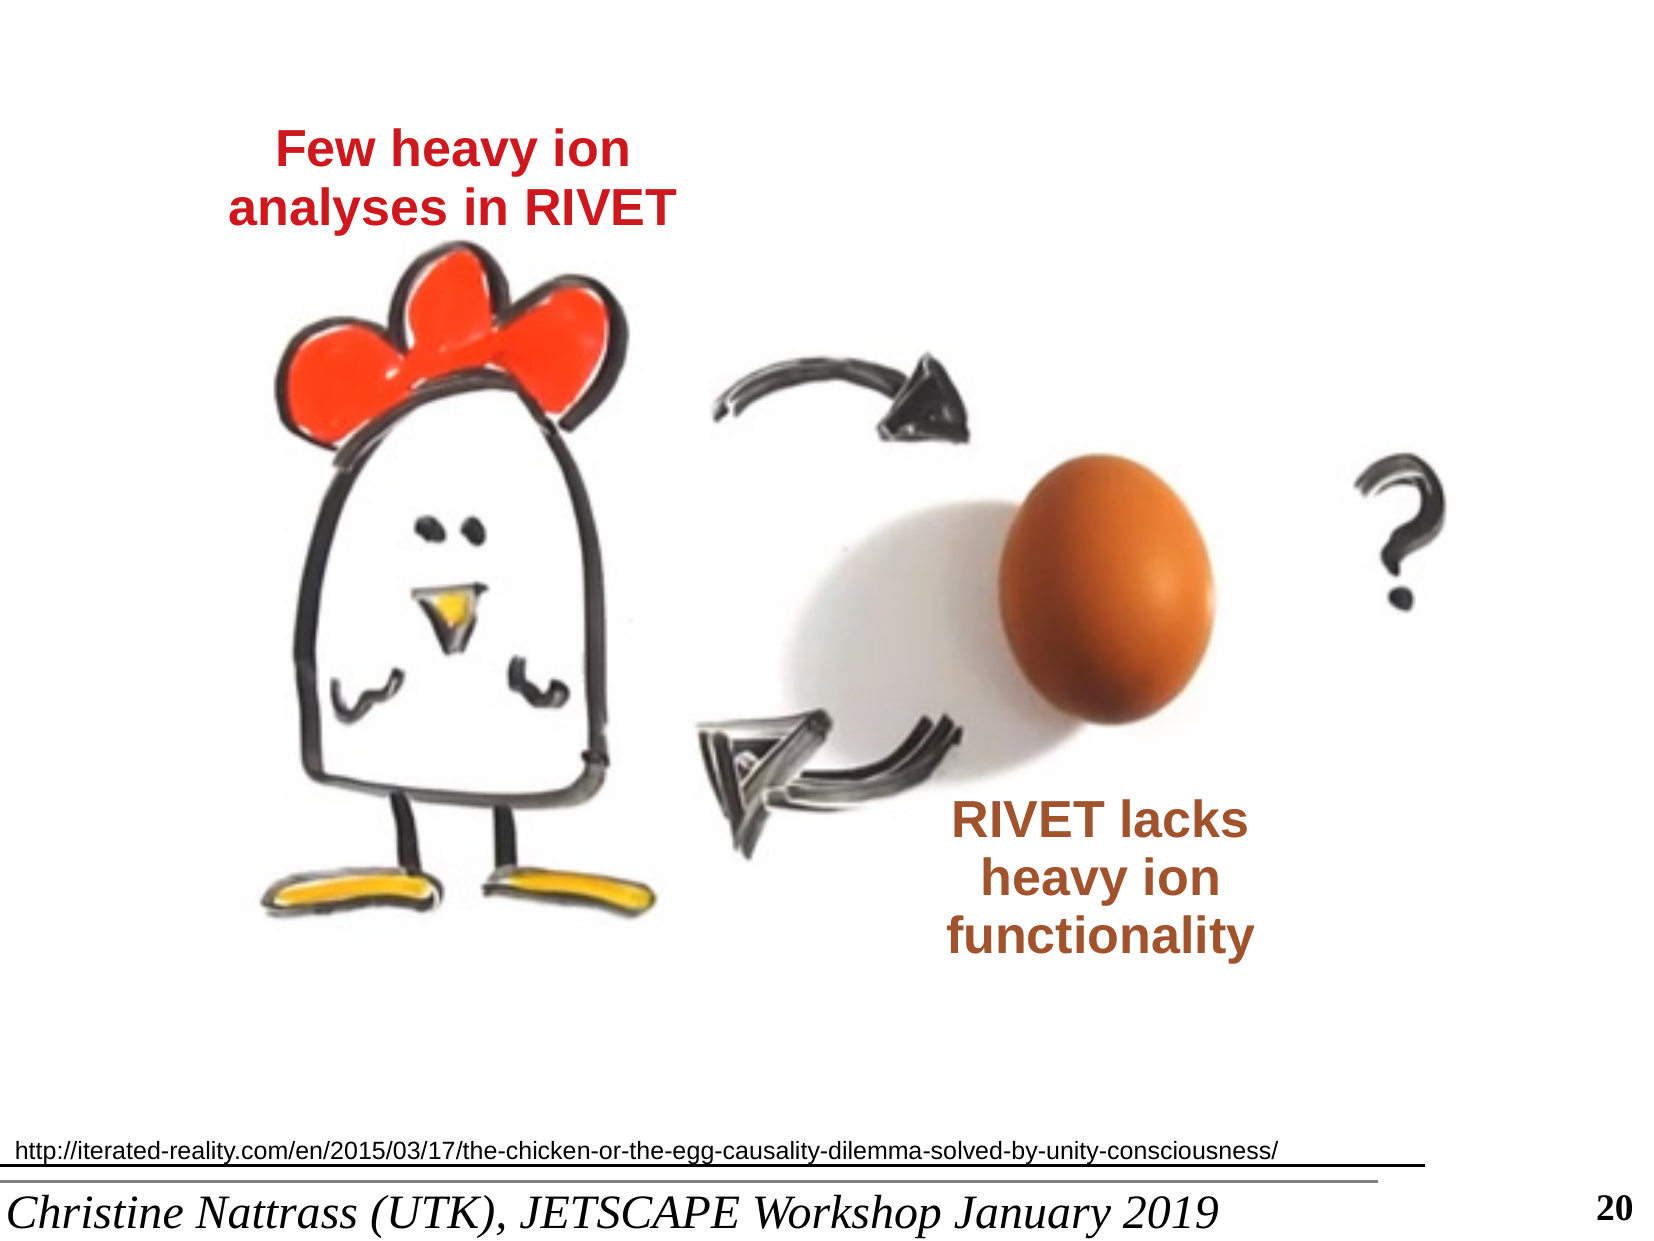

Few heavy ion analyses in RIVET
http://iterated-reality.com/en/2015/03/17/the-chicken-or-the-egg-causality-dilemma-solved-by-unity-consciousness/
RIVET lacks heavy ion functionality